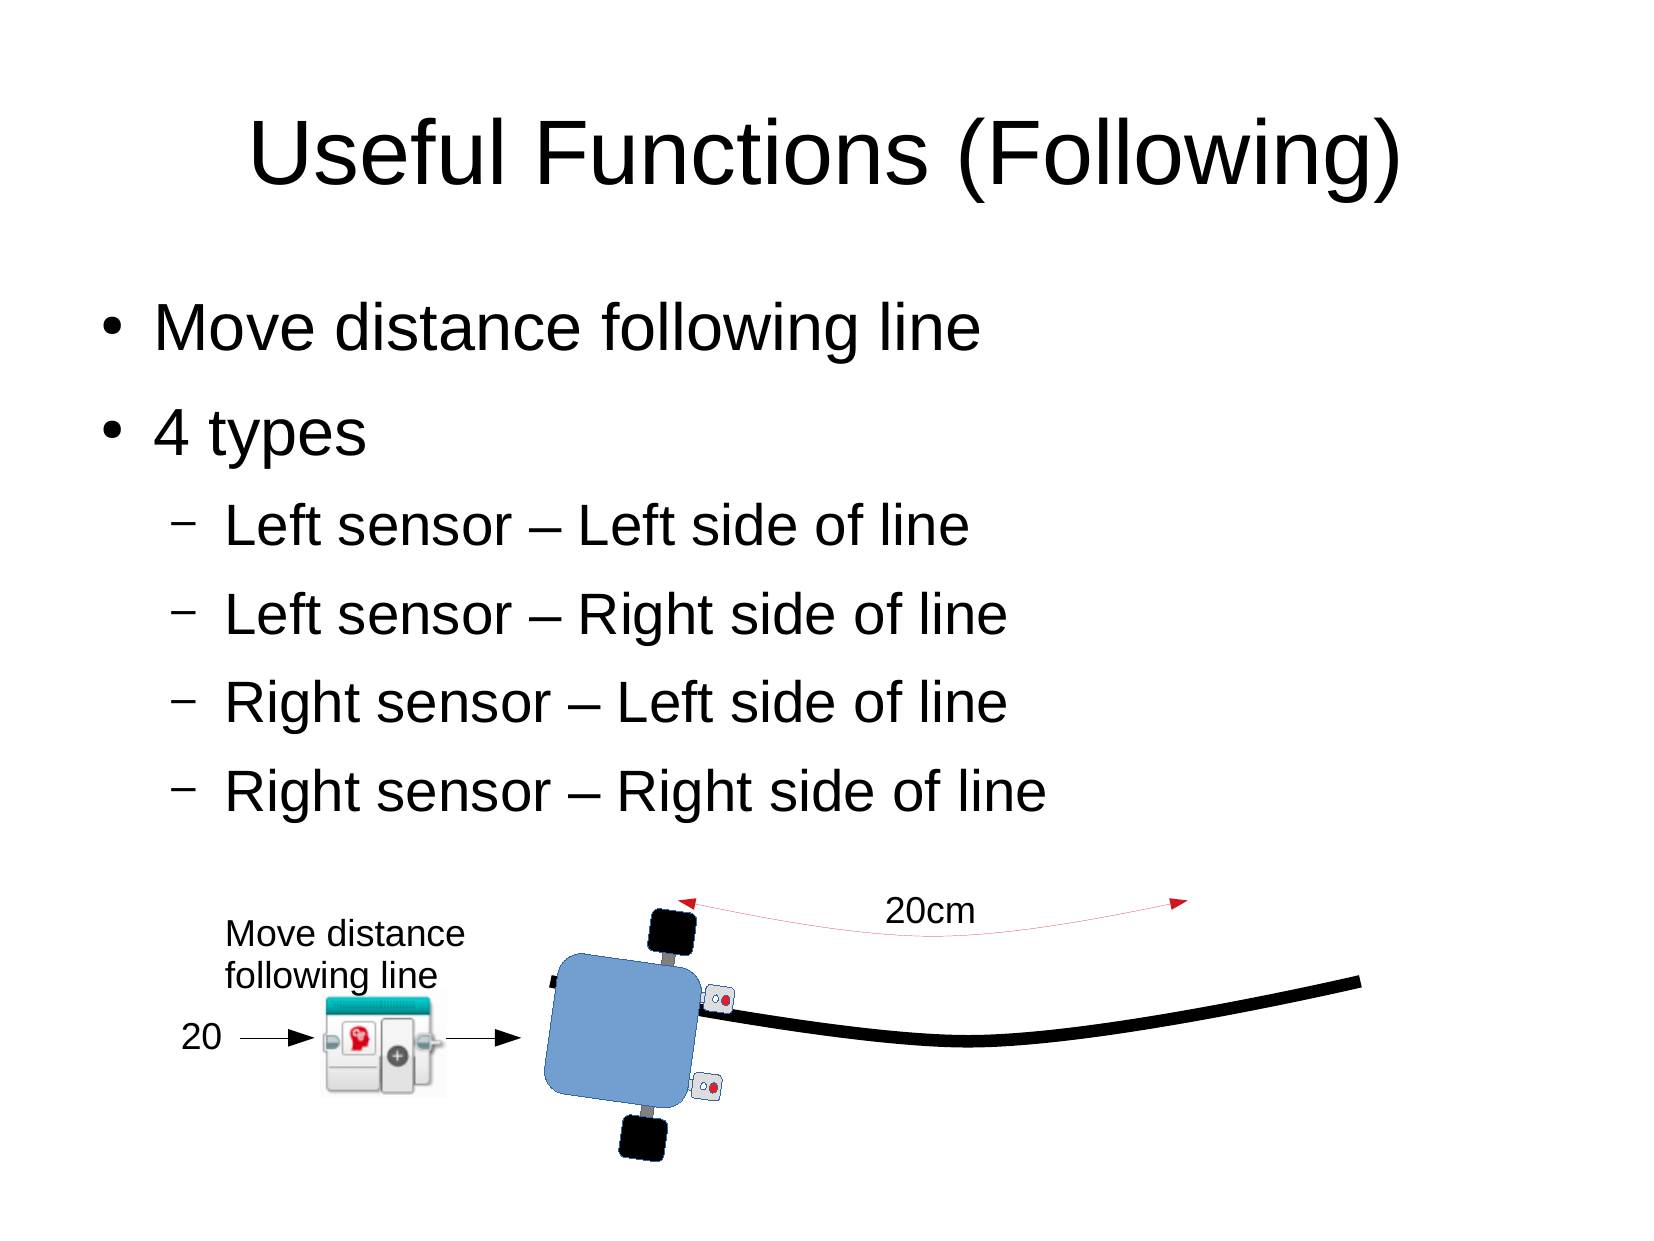

# Useful Functions (Following)
Move distance following line
4 types
Left sensor – Left side of line
Left sensor – Right side of line
Right sensor – Left side of line
Right sensor – Right side of line
20cm
Move distance
following line
20